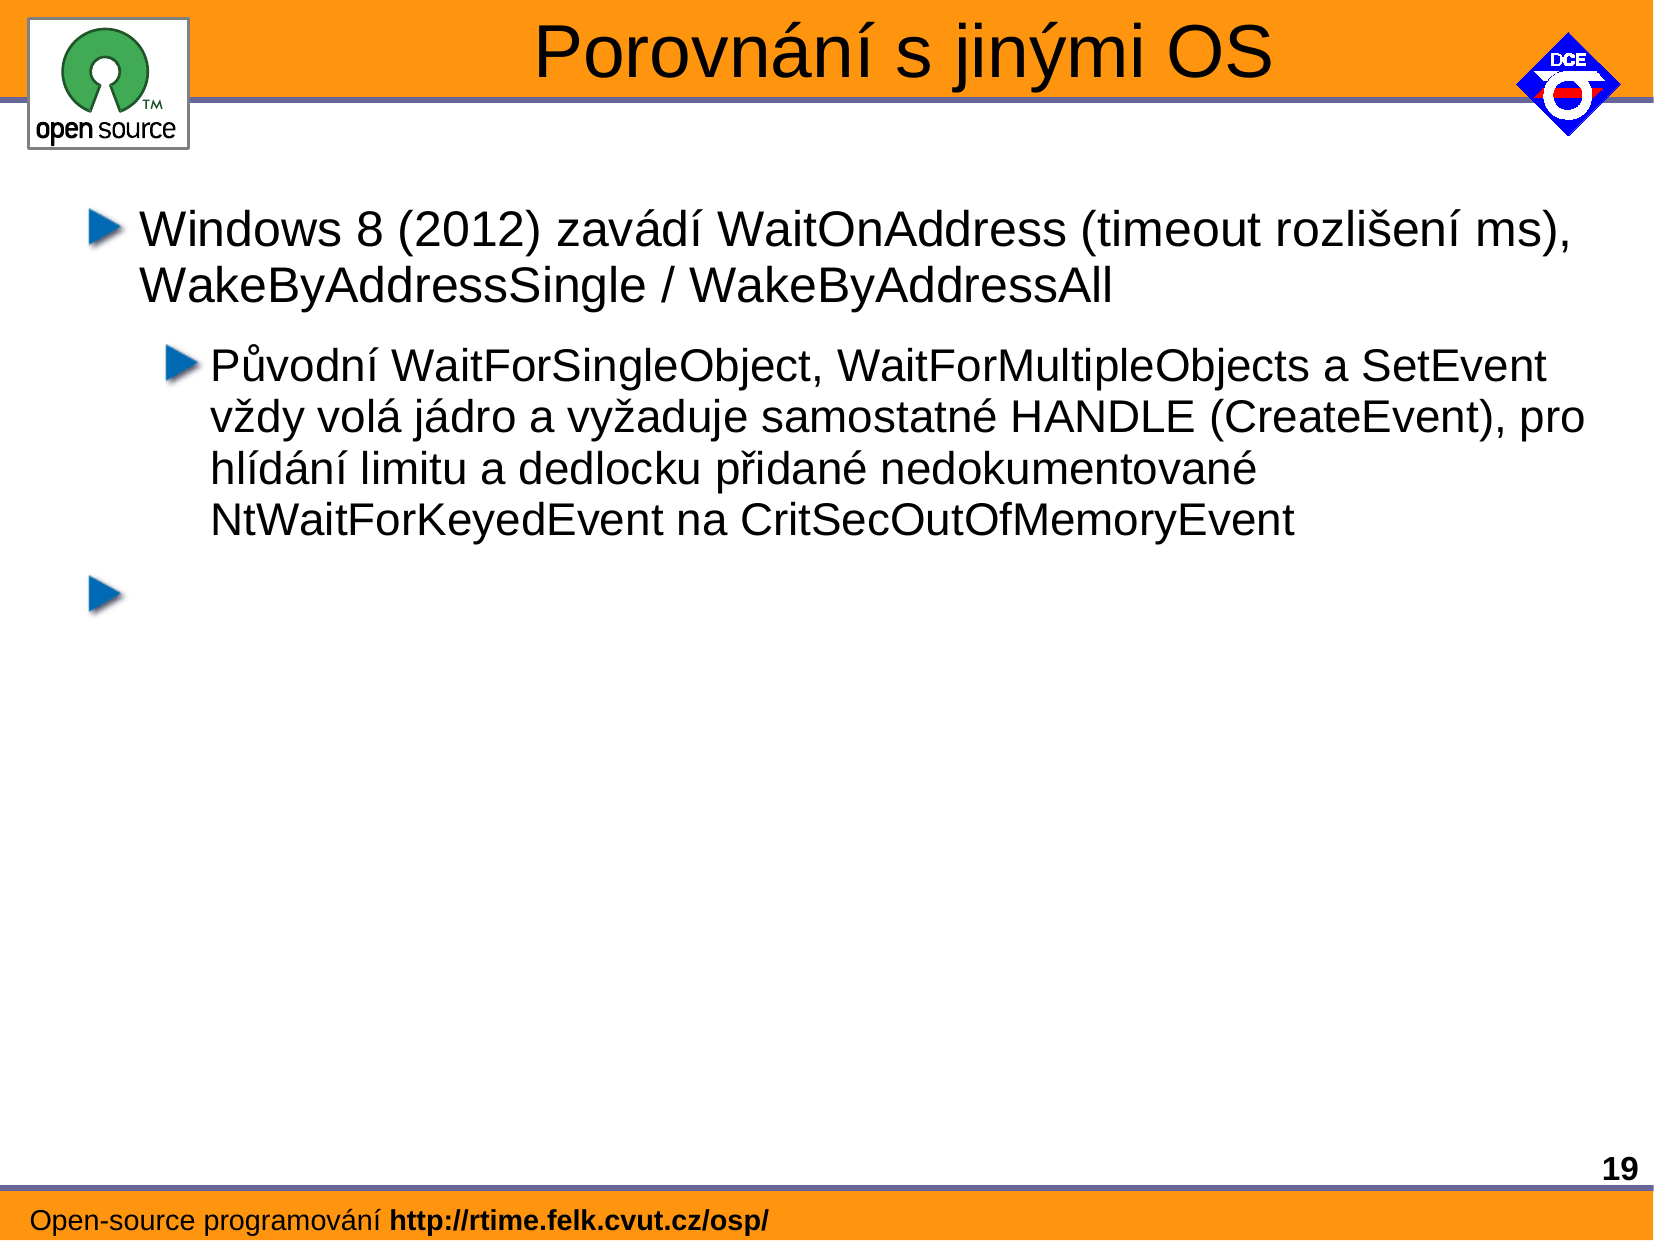

# Porovnání s jinými OS
Windows 8 (2012) zavádí WaitOnAddress (timeout rozlišení ms), WakeByAddressSingle / WakeByAddressAll
Původní WaitForSingleObject, WaitForMultipleObjects a SetEvent vždy volá jádro a vyžaduje samostatné HANDLE (CreateEvent), pro hlídání limitu a dedlocku přidané nedokumentované NtWaitForKeyedEvent na CritSecOutOfMemoryEvent